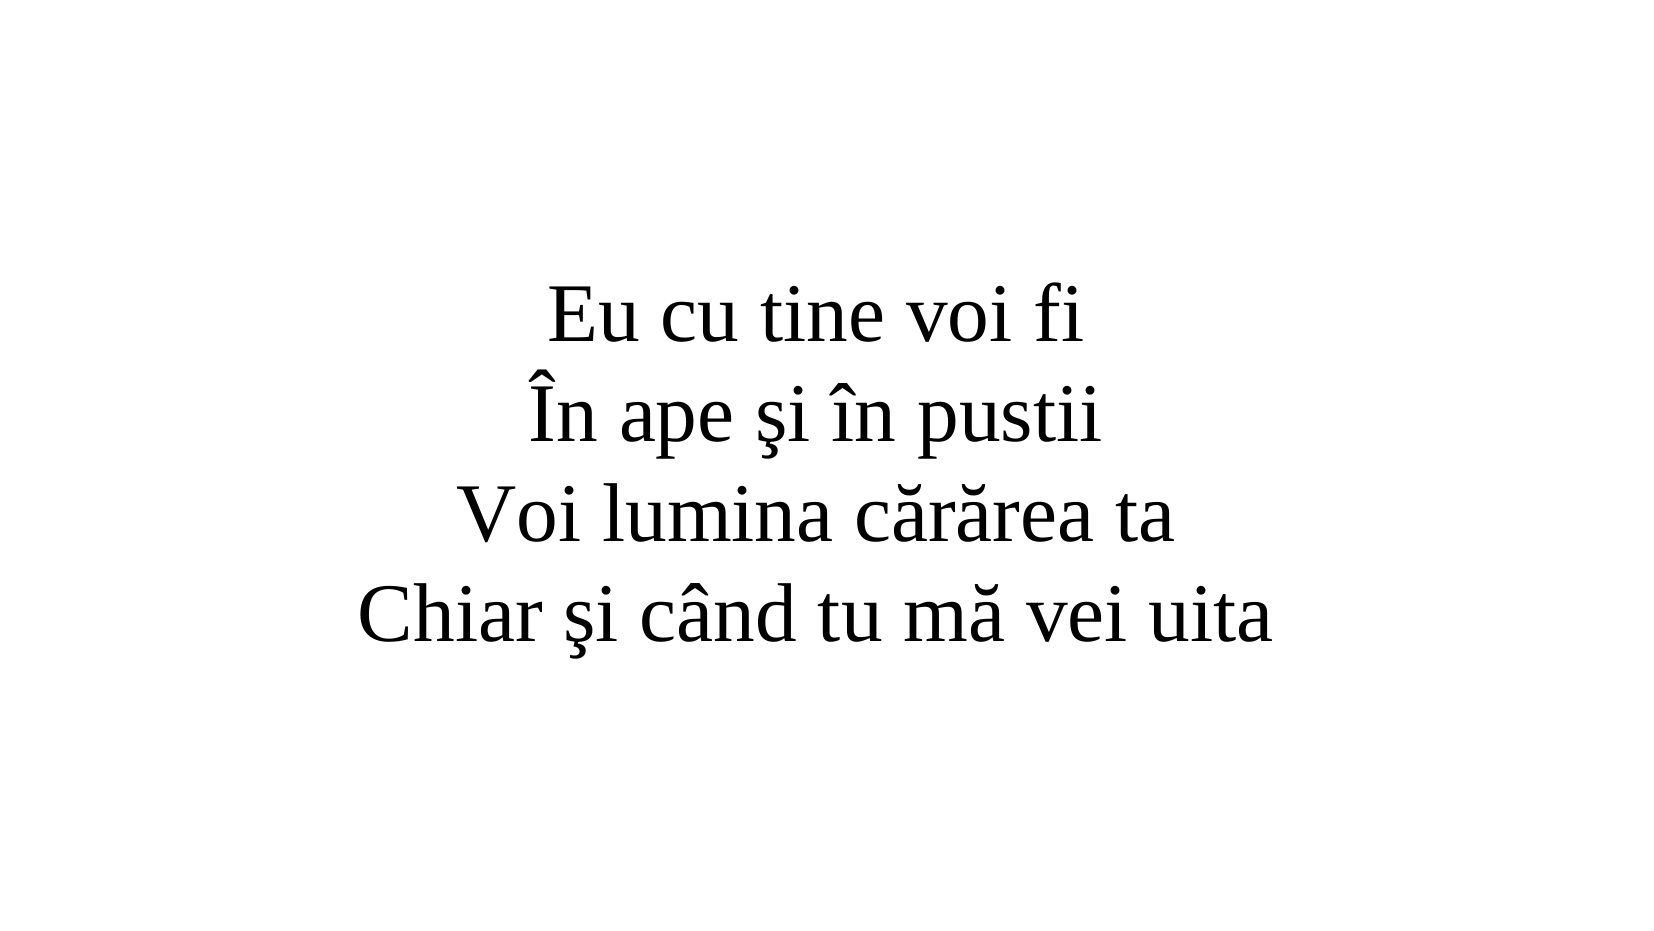

# Eu cu tine voi fi În ape şi în pustii Voi lumina cărărea ta Chiar şi când tu mă vei uita